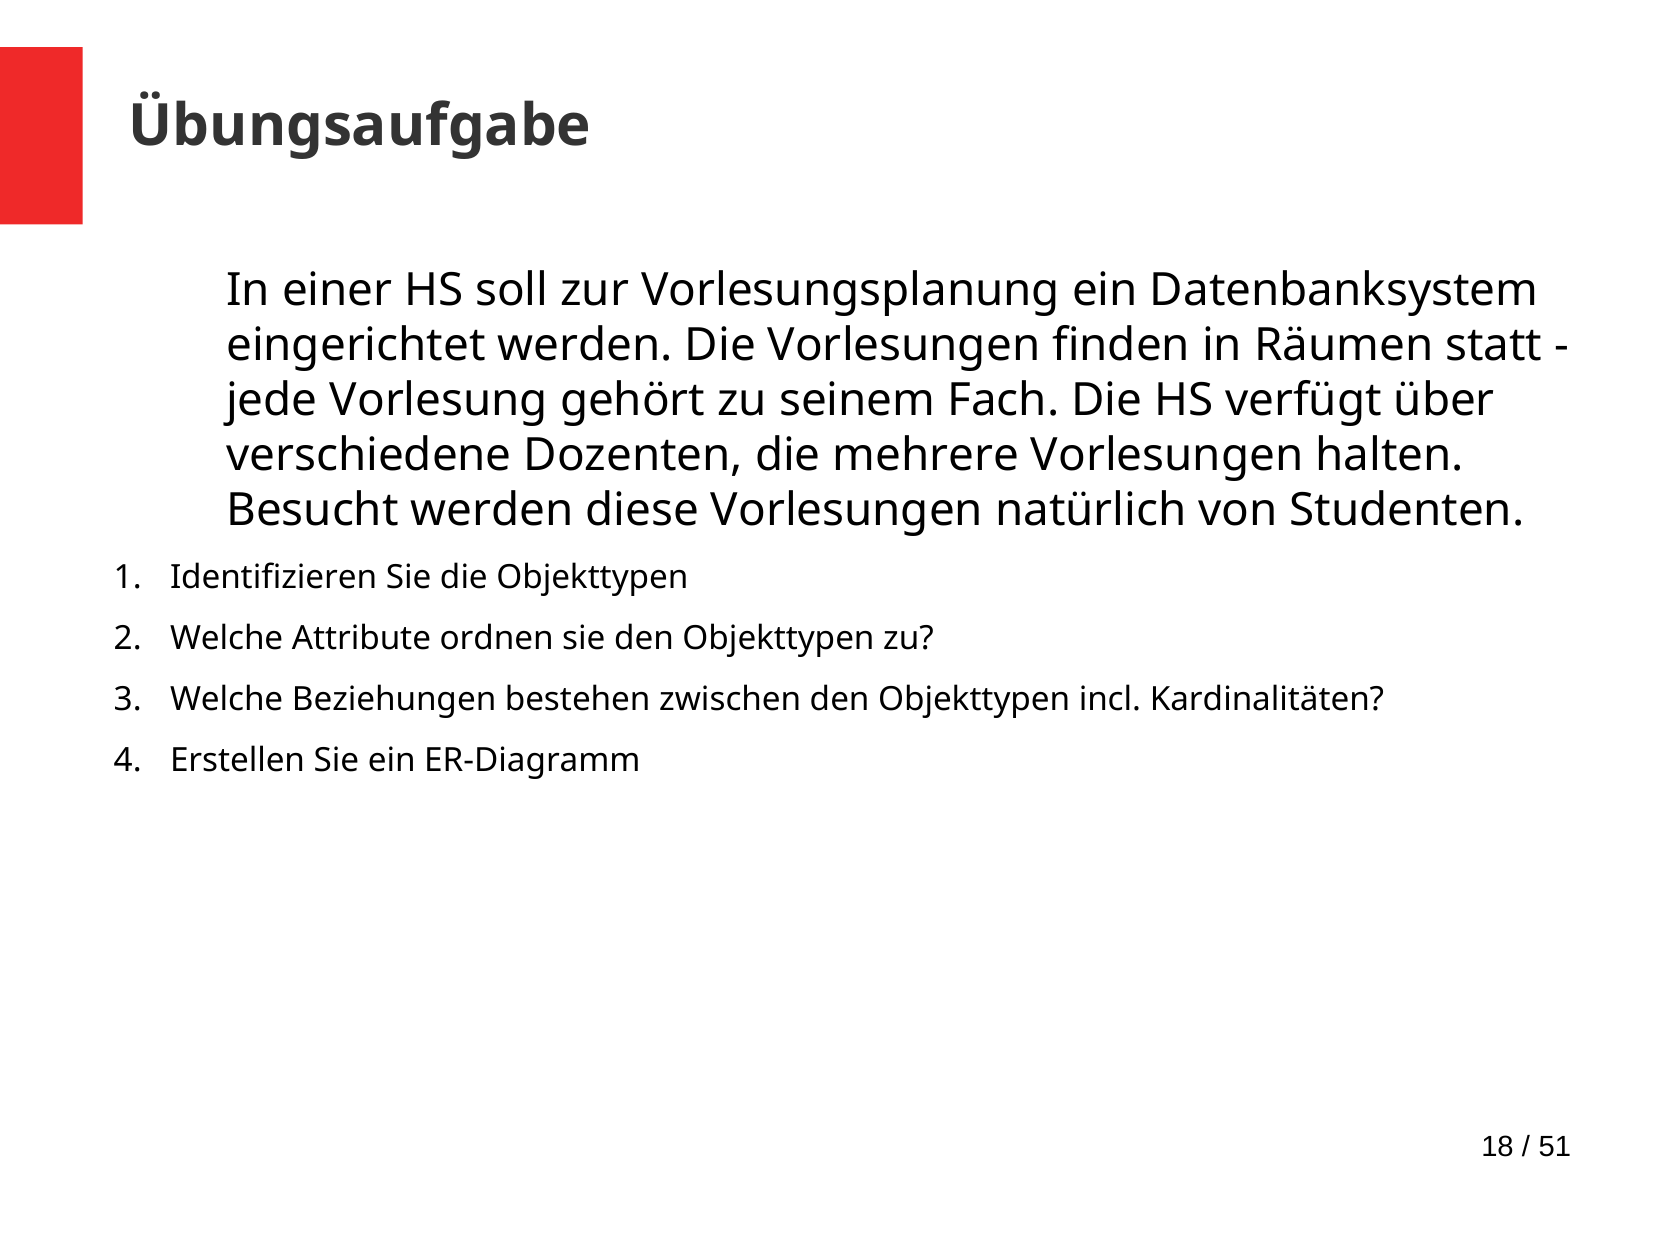

# Übungsaufgabe
In einer HS soll zur Vorlesungsplanung ein Datenbanksystem eingerichtet werden. Die Vorlesungen finden in Räumen statt - jede Vorlesung gehört zu seinem Fach. Die HS verfügt über verschiedene Dozenten, die mehrere Vorlesungen halten. Besucht werden diese Vorlesungen natürlich von Studenten.
Identifizieren Sie die Objekttypen
Welche Attribute ordnen sie den Objekttypen zu?
Welche Beziehungen bestehen zwischen den Objekttypen incl. Kardinalitäten?
Erstellen Sie ein ER-Diagramm
18
Folie